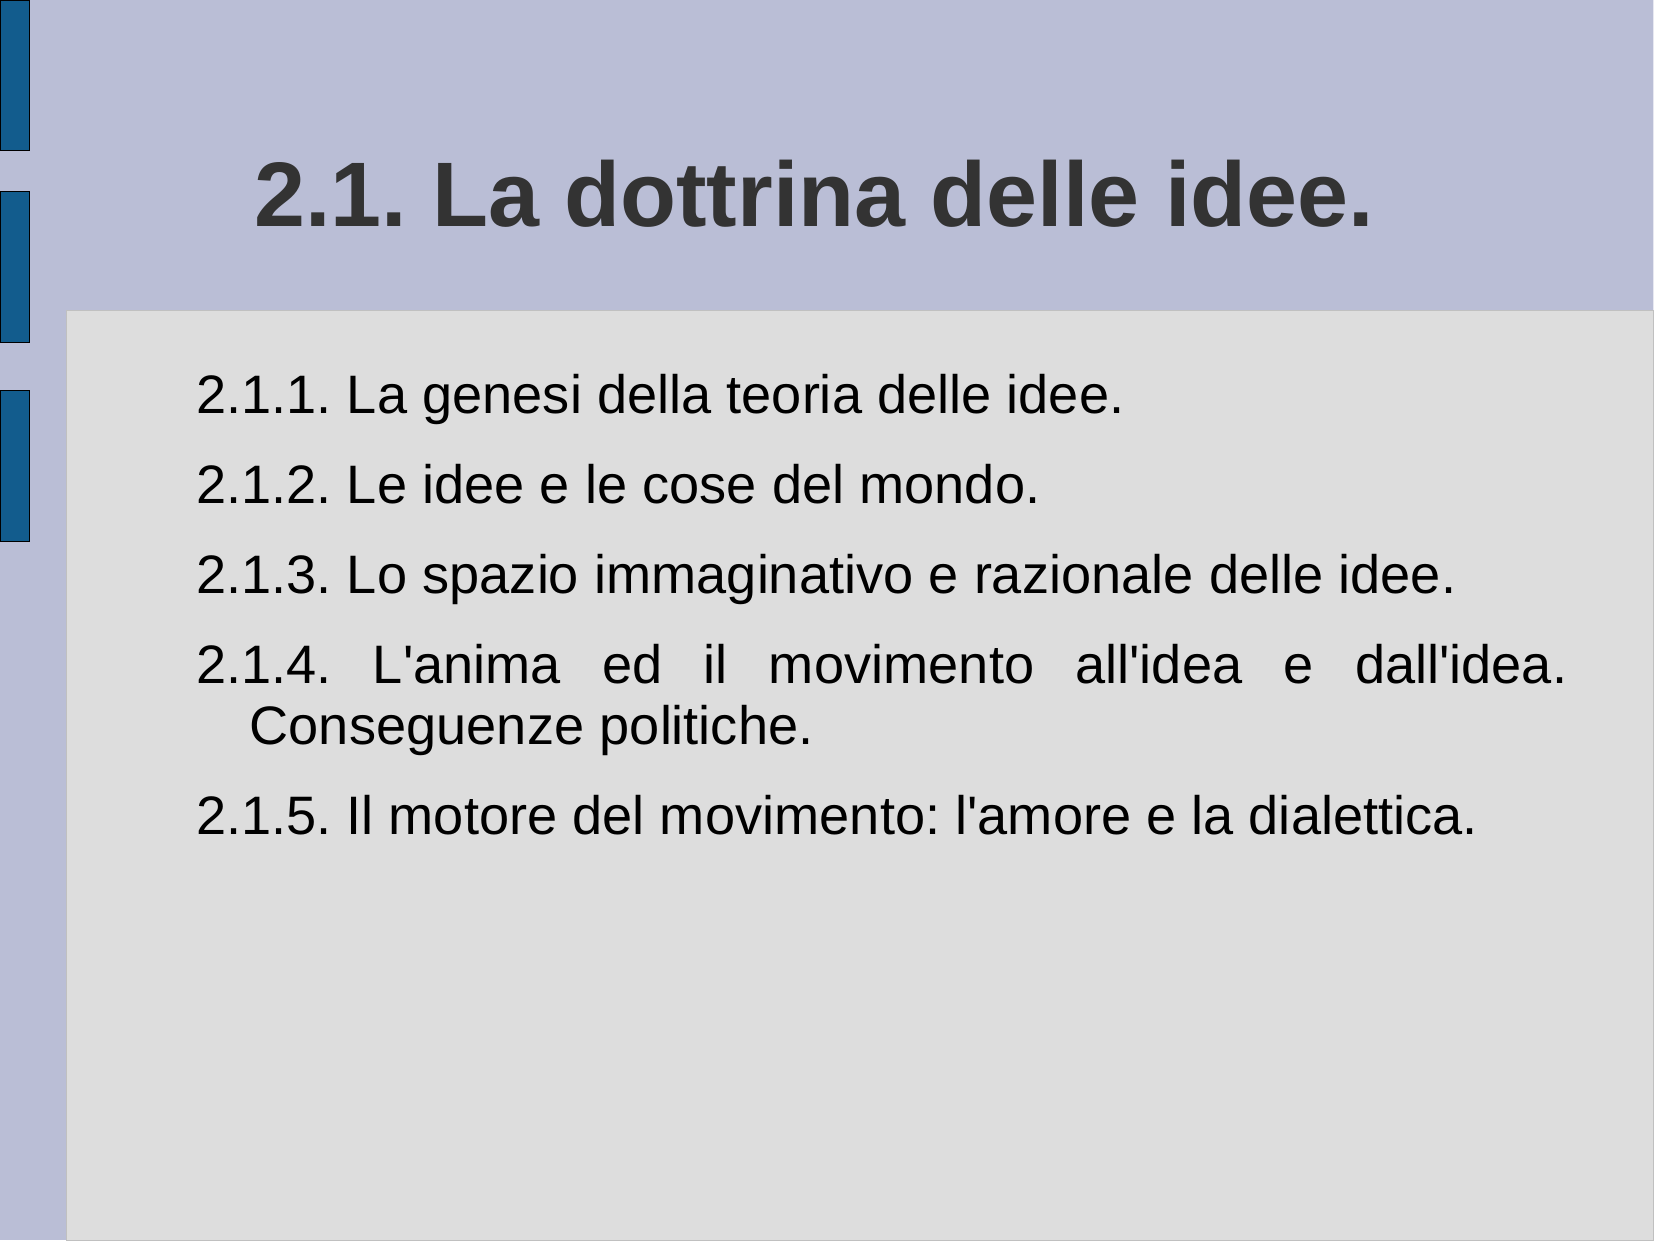

# 2.1. La dottrina delle idee.
2.1.1. La genesi della teoria delle idee.
2.1.2. Le idee e le cose del mondo.
2.1.3. Lo spazio immaginativo e razionale delle idee.
2.1.4. L'anima ed il movimento all'idea e dall'idea. Conseguenze politiche.
2.1.5. Il motore del movimento: l'amore e la dialettica.